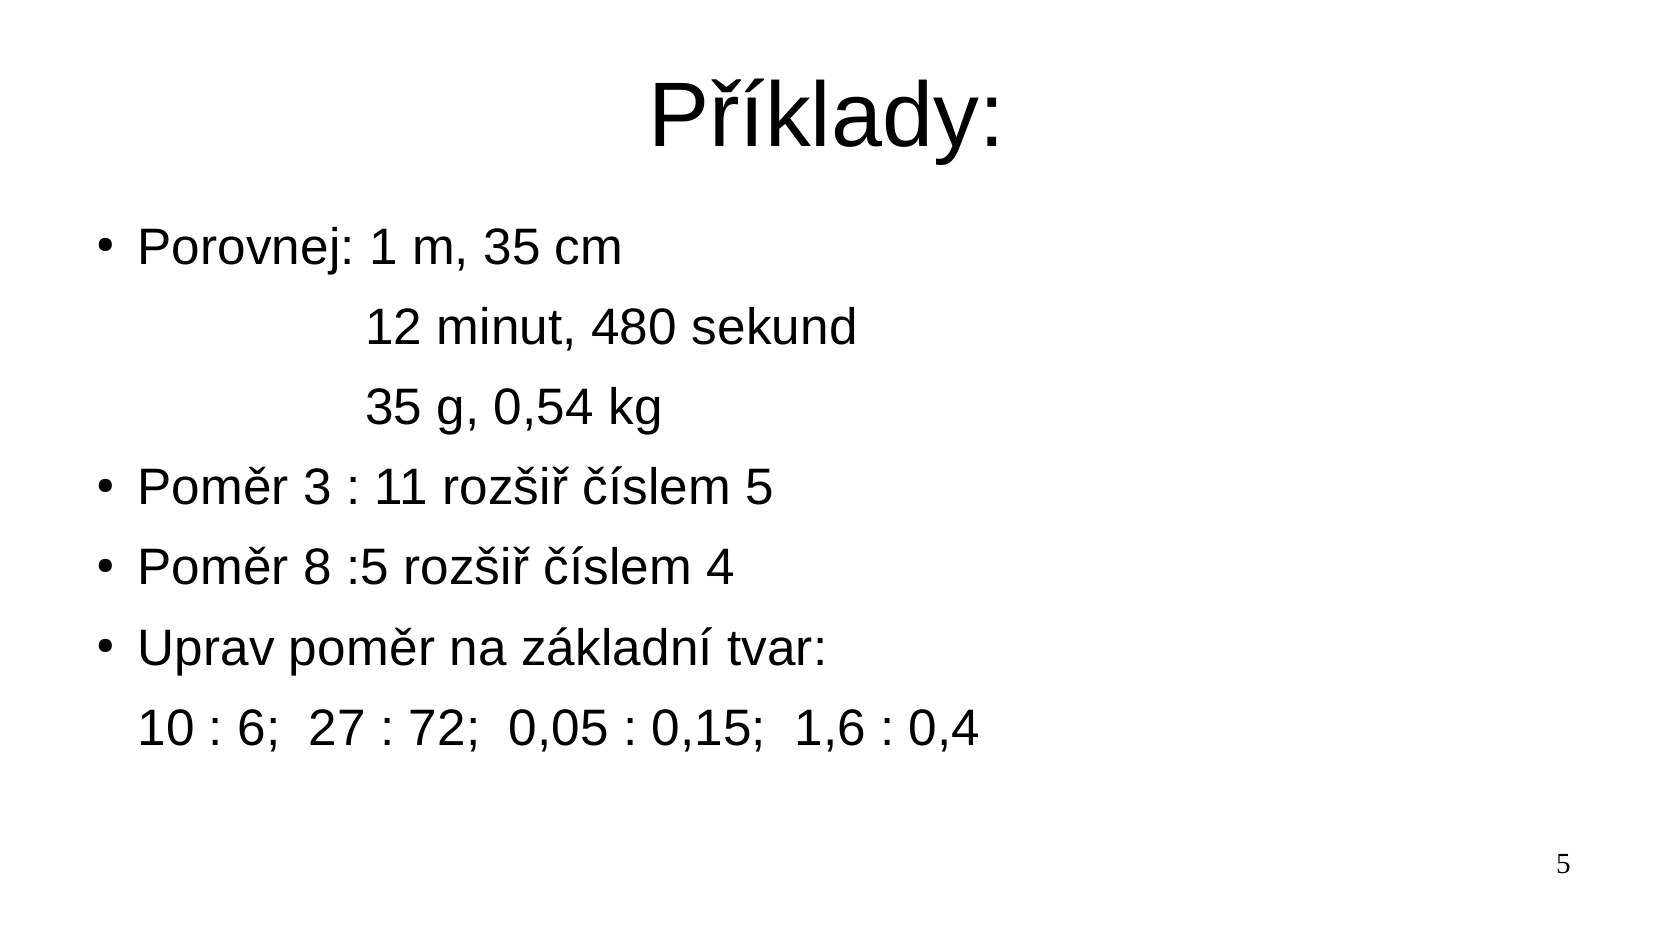

# Příklady:
Porovnej: 1 m, 35 cm
 12 minut, 480 sekund
 35 g, 0,54 kg
Poměr 3 : 11 rozšiř číslem 5
Poměr 8 :5 rozšiř číslem 4
Uprav poměr na základní tvar:
10 : 6; 27 : 72; 0,05 : 0,15; 1,6 : 0,4
5